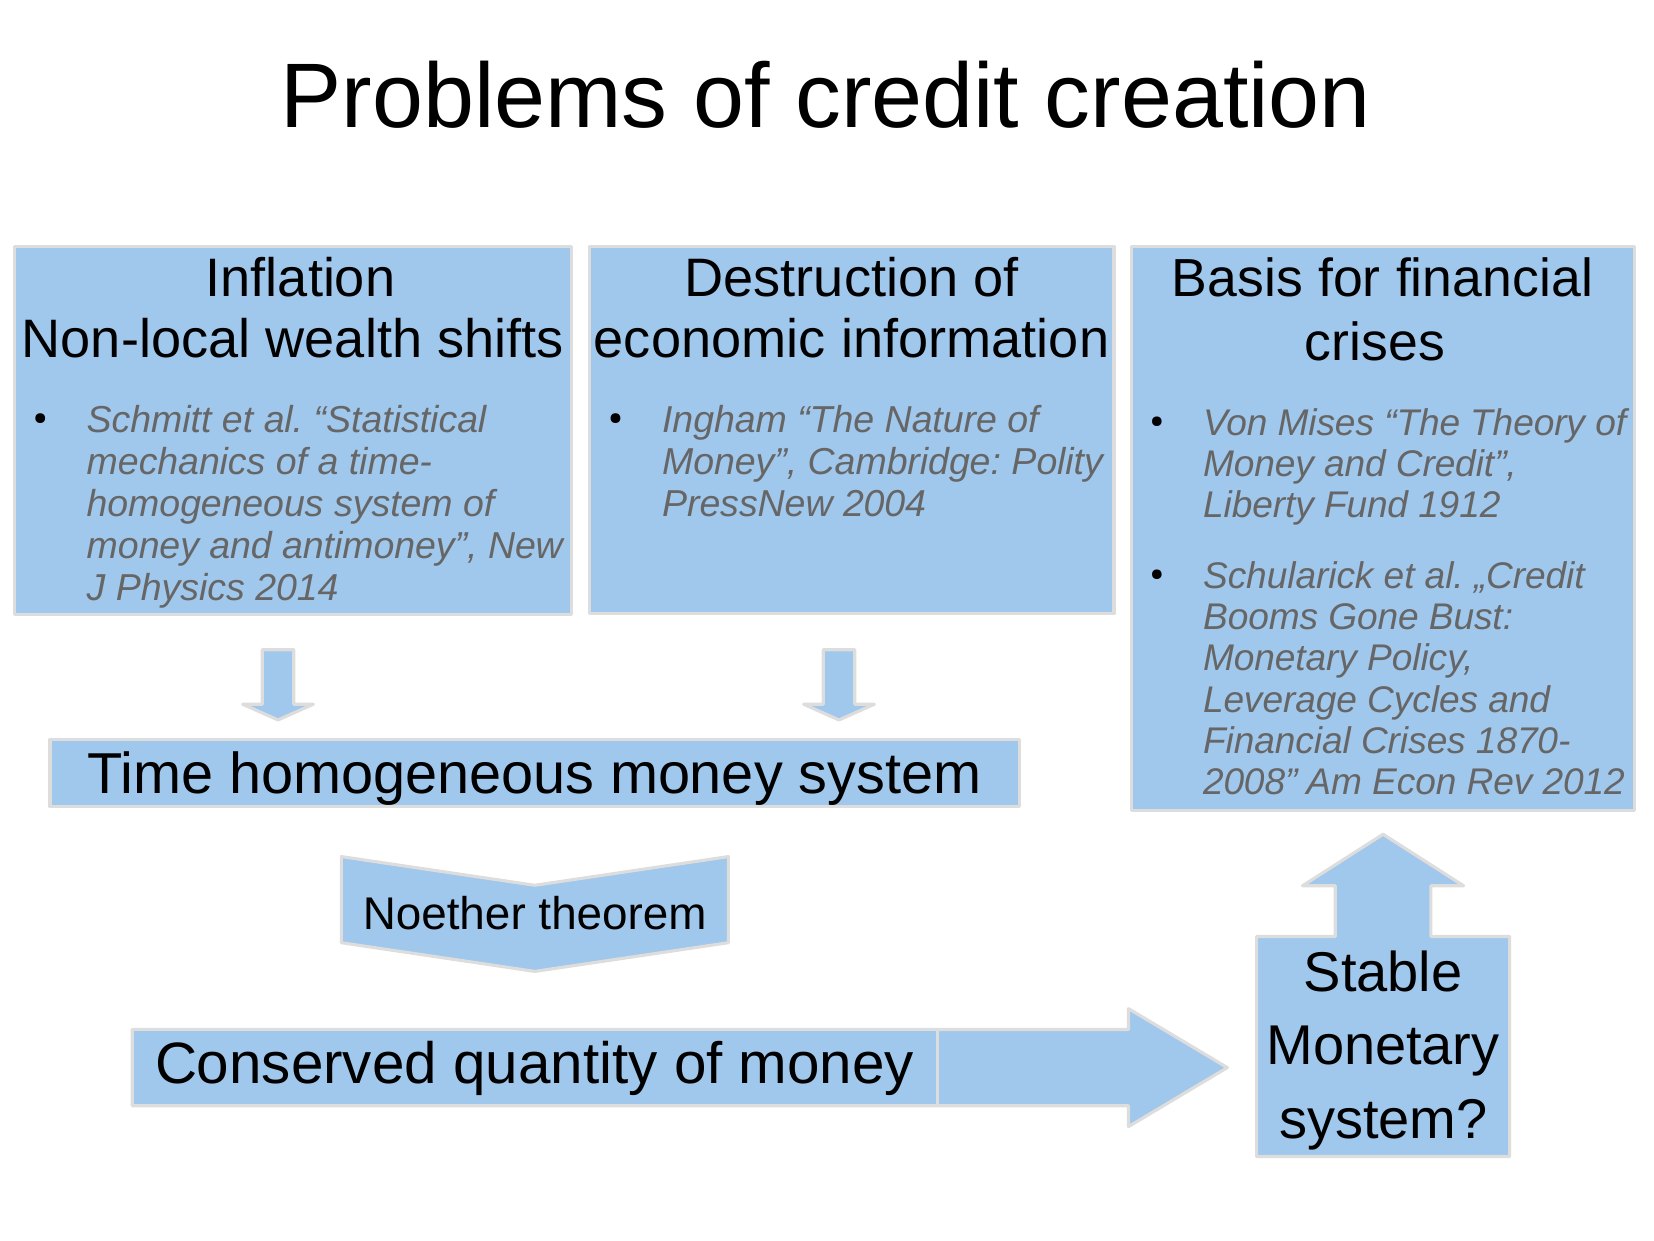

Problems of credit creation
 Inflation
Non-local wealth shifts
Schmitt et al. “Statistical mechanics of a time-homogeneous system of
money and antimoney”, New J Physics 2014
Destruction of economic information
Ingham “The Nature of Money”, Cambridge: Polity PressNew 2004
# Basis for financial crises
Von Mises “The Theory of Money and Credit”, Liberty Fund 1912
Schularick et al. „Credit Booms Gone Bust: Monetary Policy,
Leverage Cycles and Financial Crises 1870-2008” Am Econ Rev 2012
Time homogeneous money system
Stable
Monetary
system?
Noether theorem
Conserved quantity of money